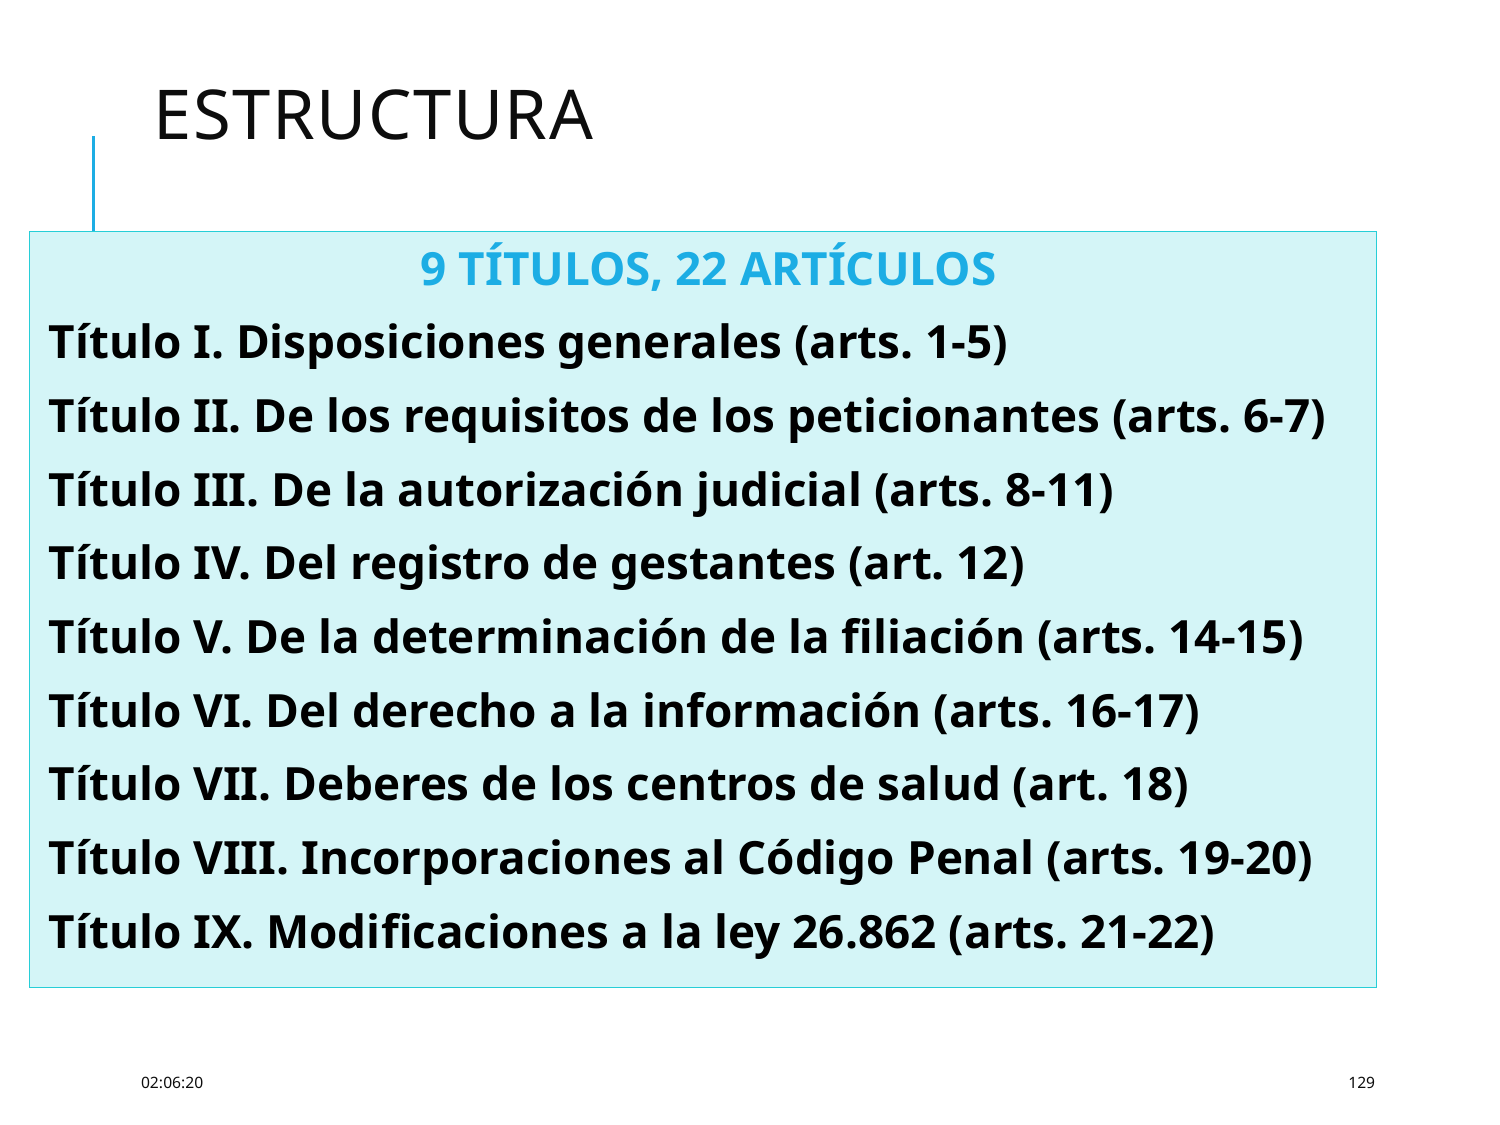

# estructura
9 TÍTULOS, 22 ARTÍCULOS
Título I. Disposiciones generales (arts. 1-5)
Título II. De los requisitos de los peticionantes (arts. 6-7)
Título III. De la autorización judicial (arts. 8-11)
Título IV. Del registro de gestantes (art. 12)
Título V. De la determinación de la filiación (arts. 14-15)
Título VI. Del derecho a la información (arts. 16-17)
Título VII. Deberes de los centros de salud (art. 18)
Título VIII. Incorporaciones al Código Penal (arts. 19-20)
Título IX. Modificaciones a la ley 26.862 (arts. 21-22)
02:48:06